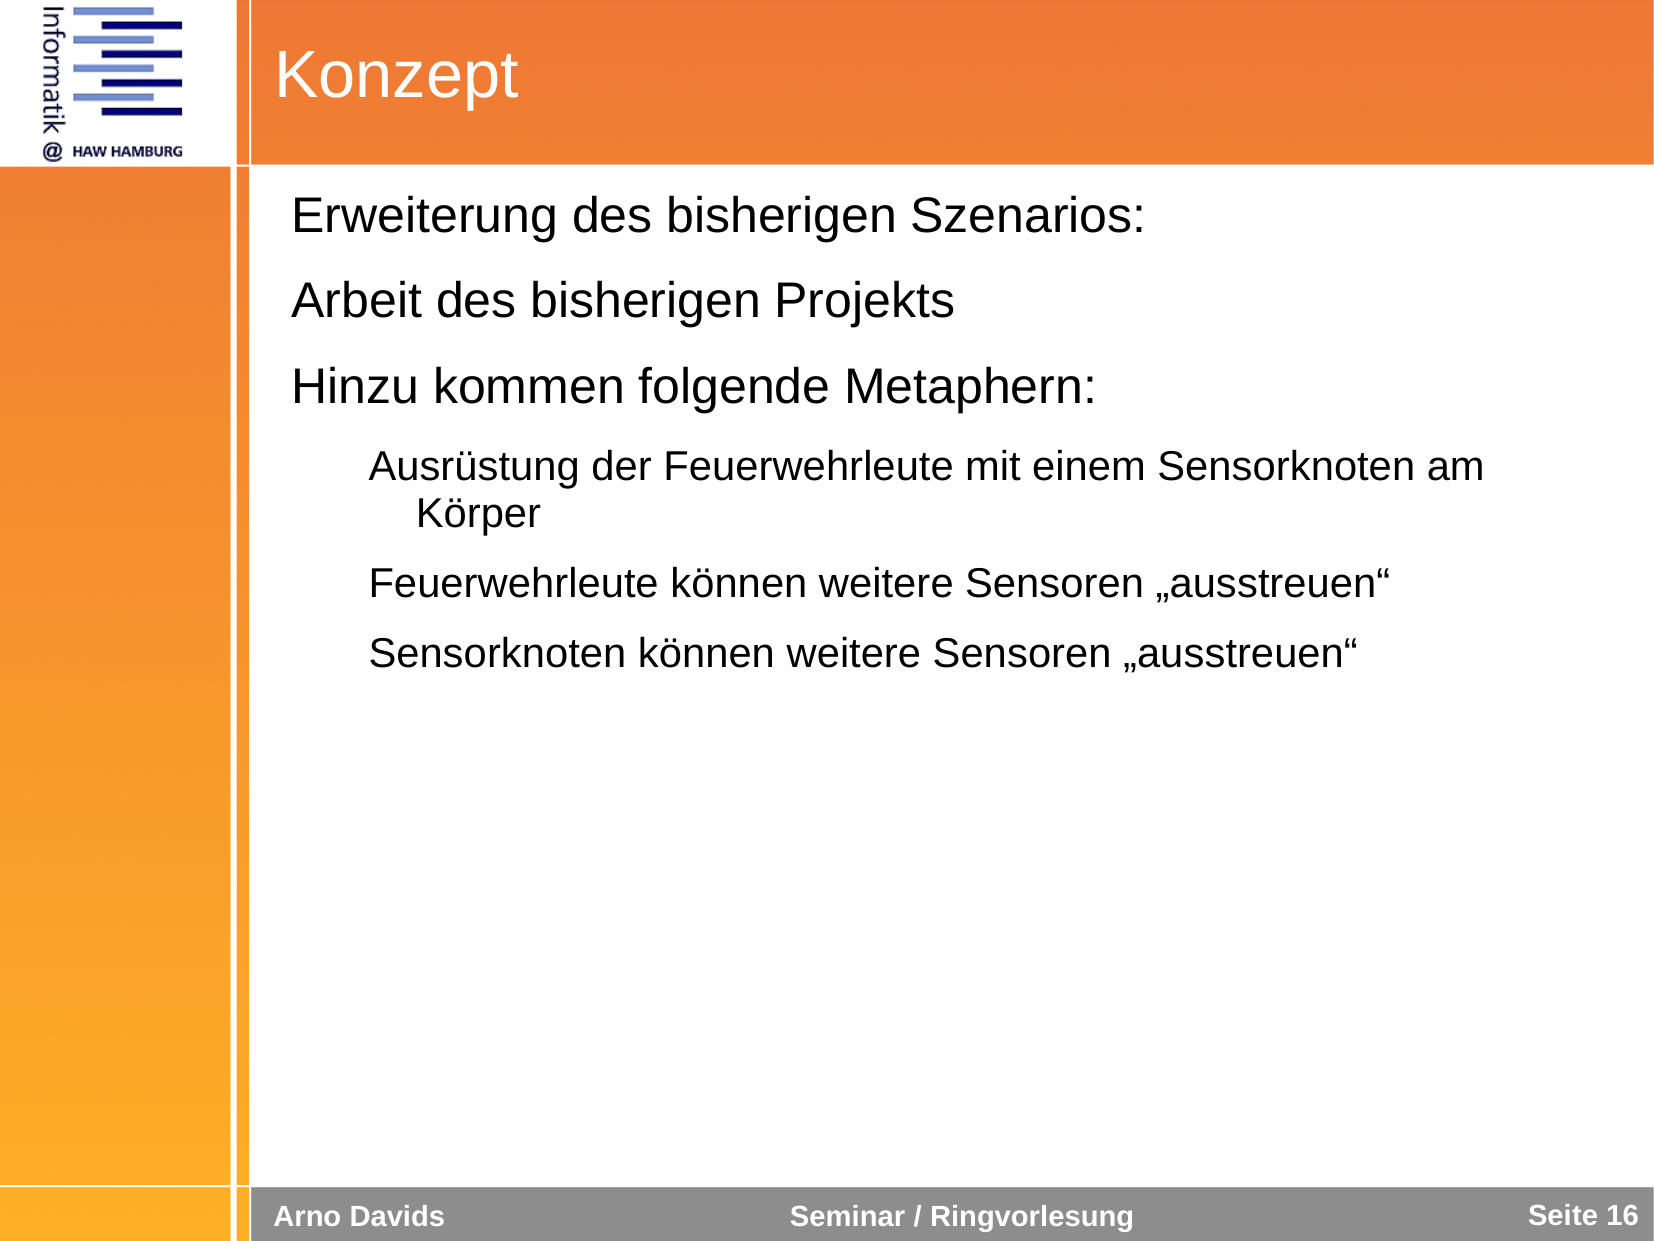

# Konzept
Erweiterung des bisherigen Szenarios:
Arbeit des bisherigen Projekts
Hinzu kommen folgende Metaphern:
Ausrüstung der Feuerwehrleute mit einem Sensorknoten am Körper
Feuerwehrleute können weitere Sensoren „ausstreuen“
Sensorknoten können weitere Sensoren „ausstreuen“